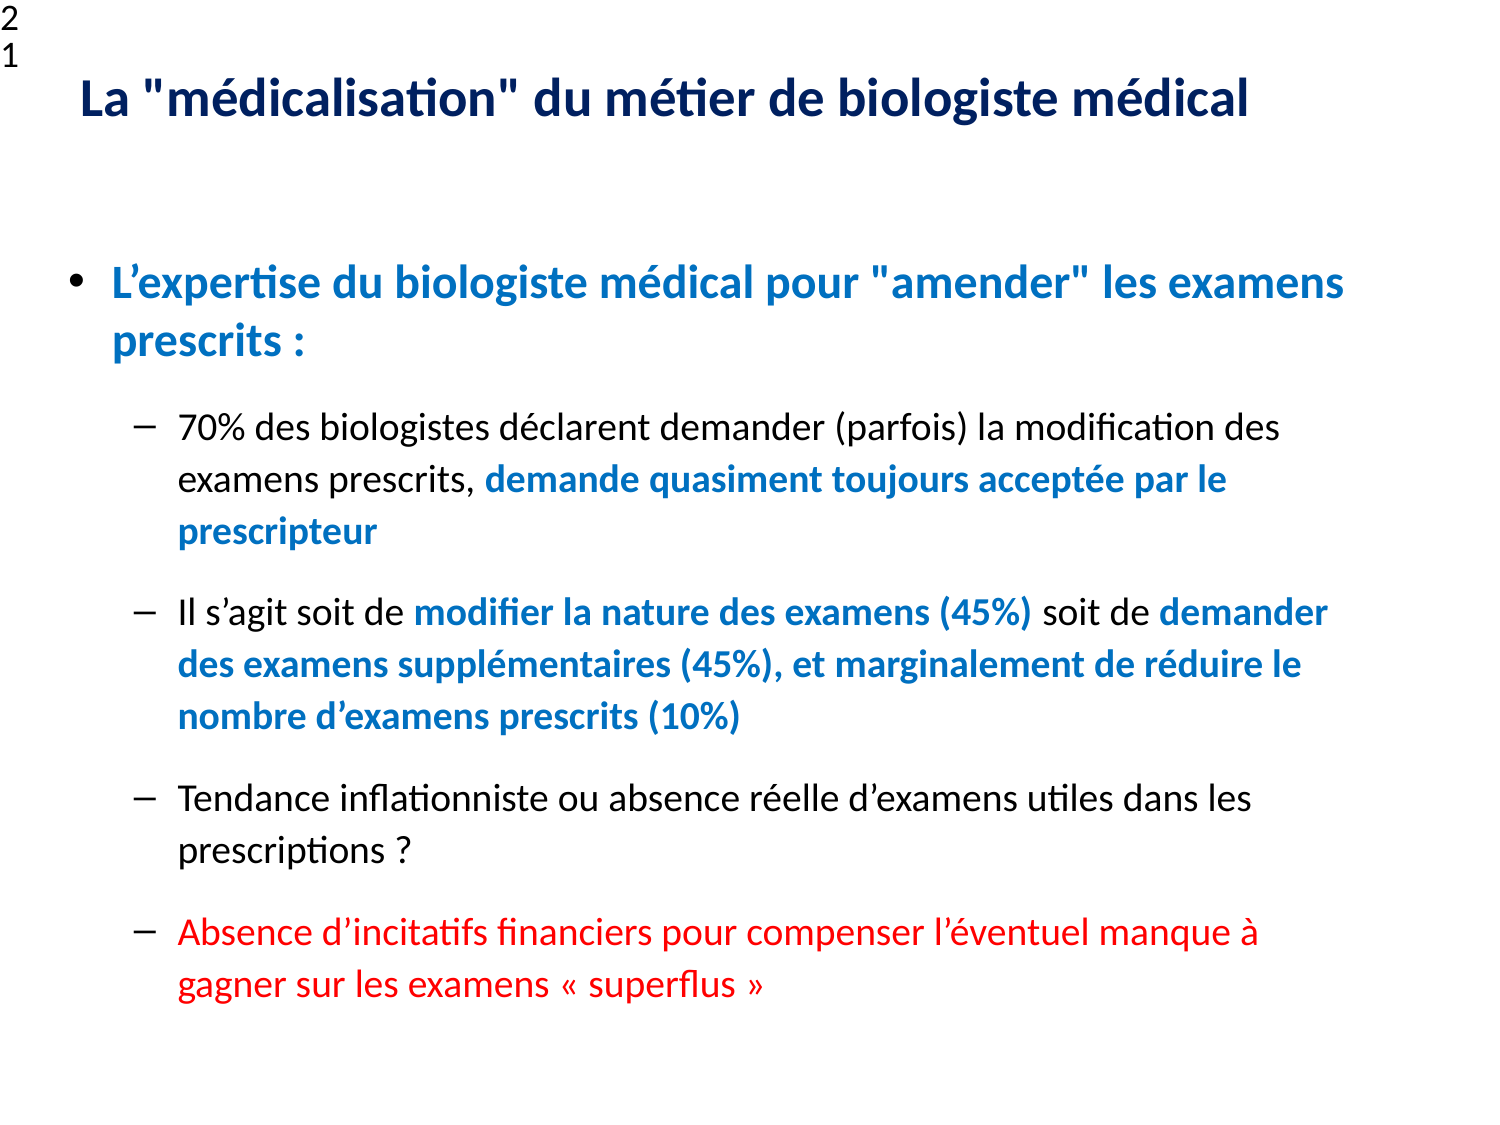

# La "médicalisation" du métier de biologiste médical
L’expertise du biologiste médical pour "amender" les examens prescrits :
70% des biologistes déclarent demander (parfois) la modification des examens prescrits, demande quasiment toujours acceptée par le prescripteur
Il s’agit soit de modifier la nature des examens (45%) soit de demander des examens supplémentaires (45%), et marginalement de réduire le nombre d’examens prescrits (10%)
Tendance inflationniste ou absence réelle d’examens utiles dans les prescriptions ?
Absence d’incitatifs financiers pour compenser l’éventuel manque à gagner sur les examens « superflus »